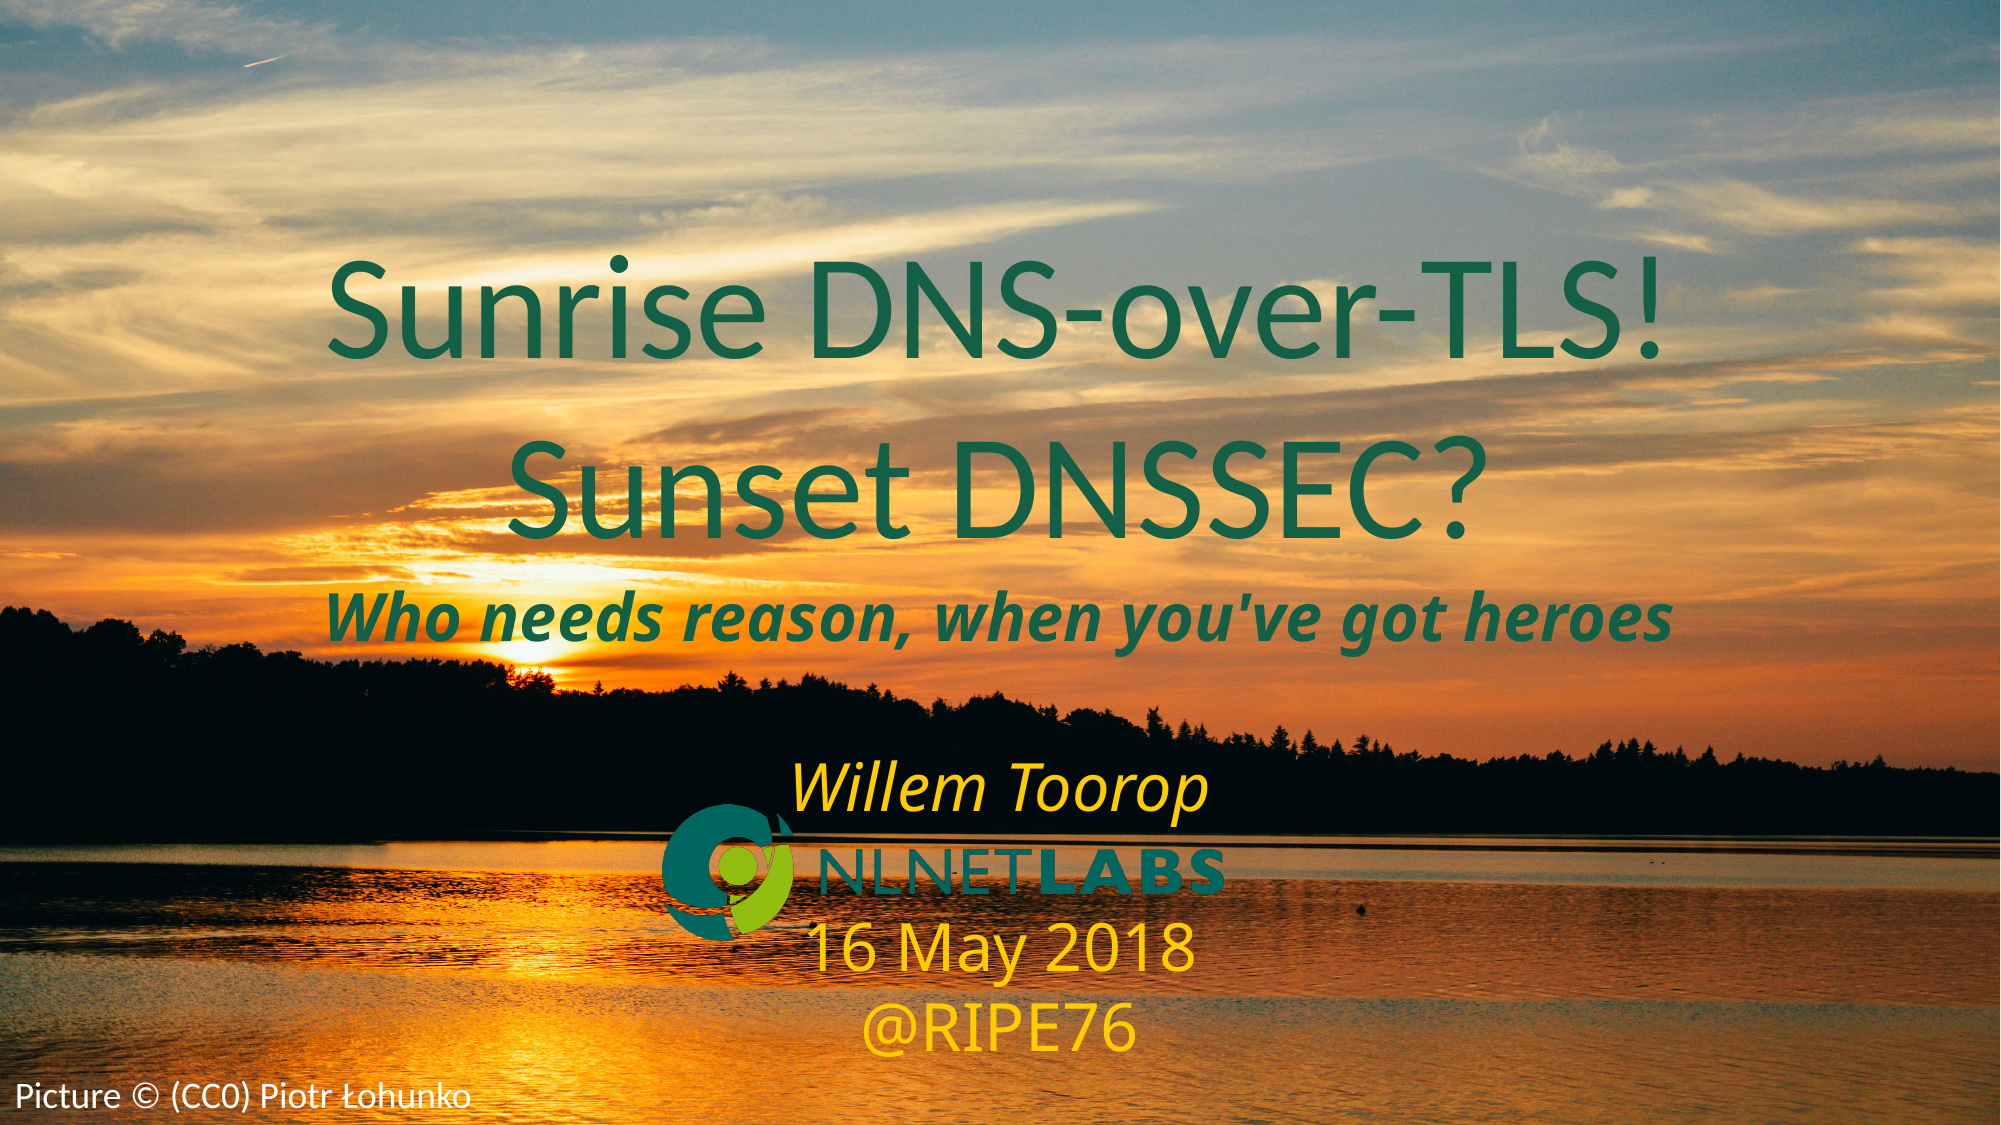

# Sunrise DNS-over-TLS! Sunset DNSSEC?
Who needs reason, when you've got heroes
Willem Toorop
16 May 2018
@RIPE76
Picture © (CC0) Piotr Łohunko